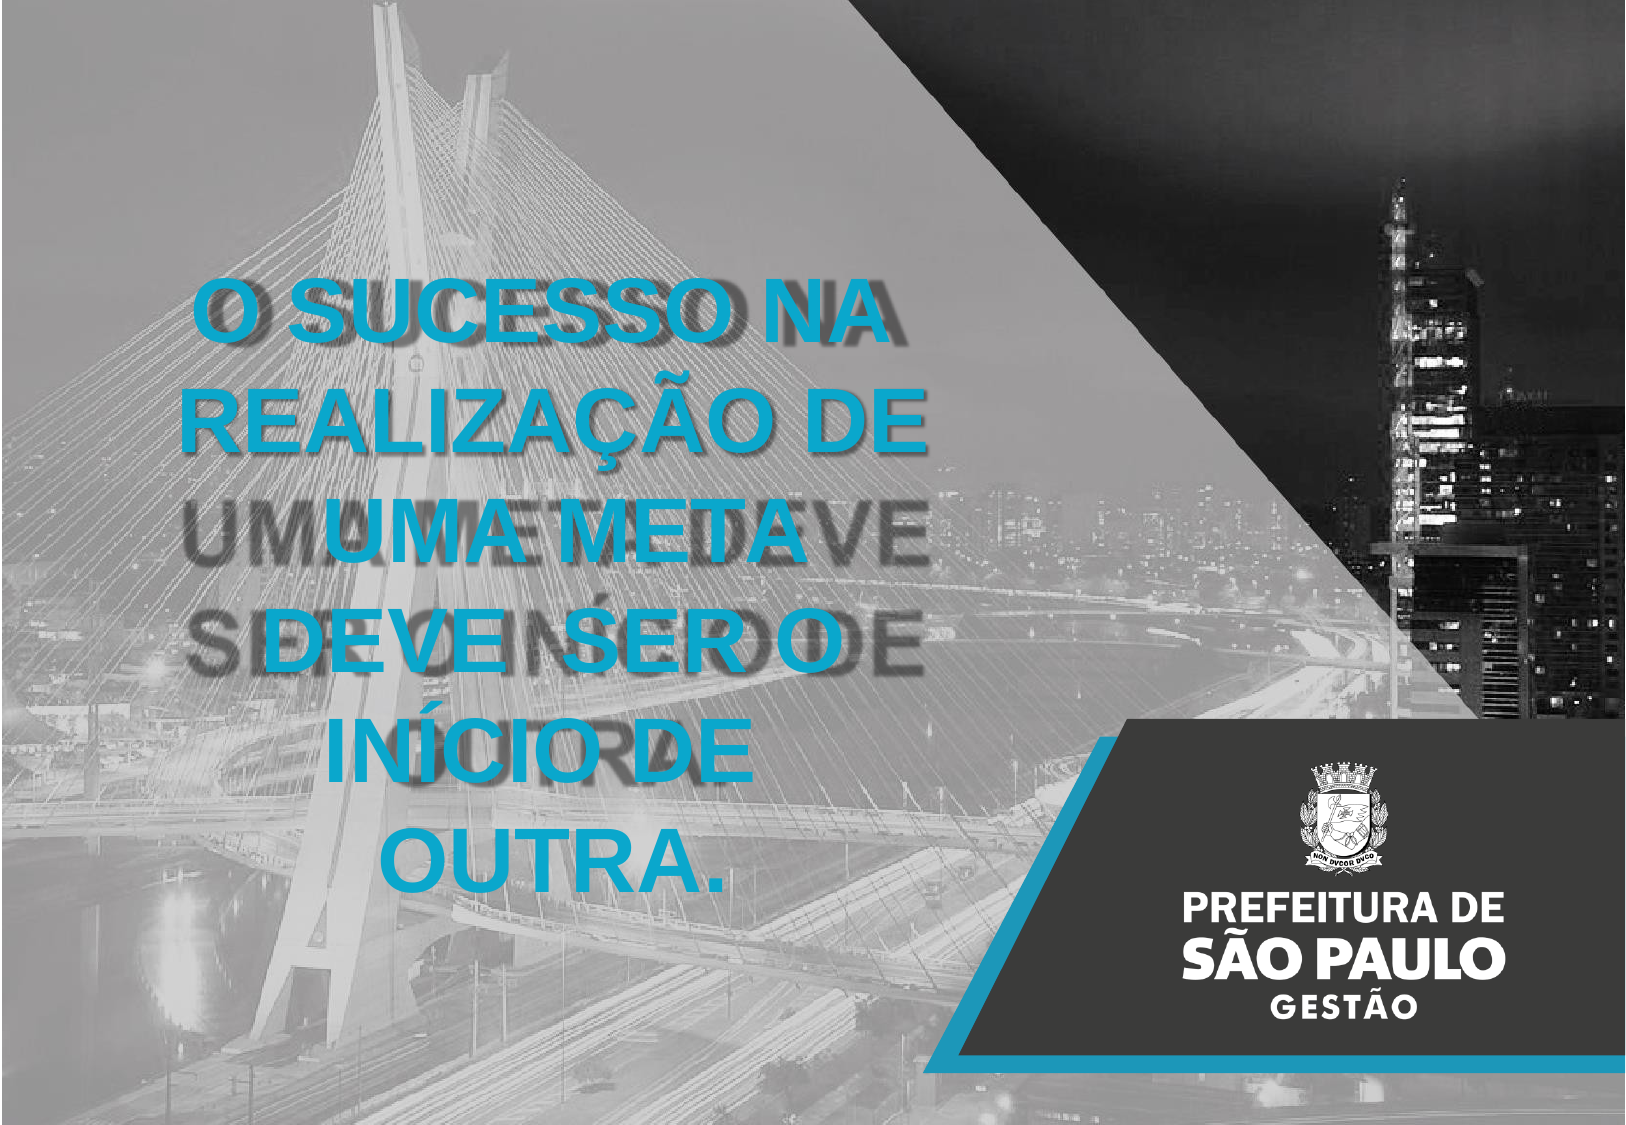

# O SUCESSO NA REALIZAÇÃO DE UMA META DEVE SER O INÍCIO DE OUTRA.